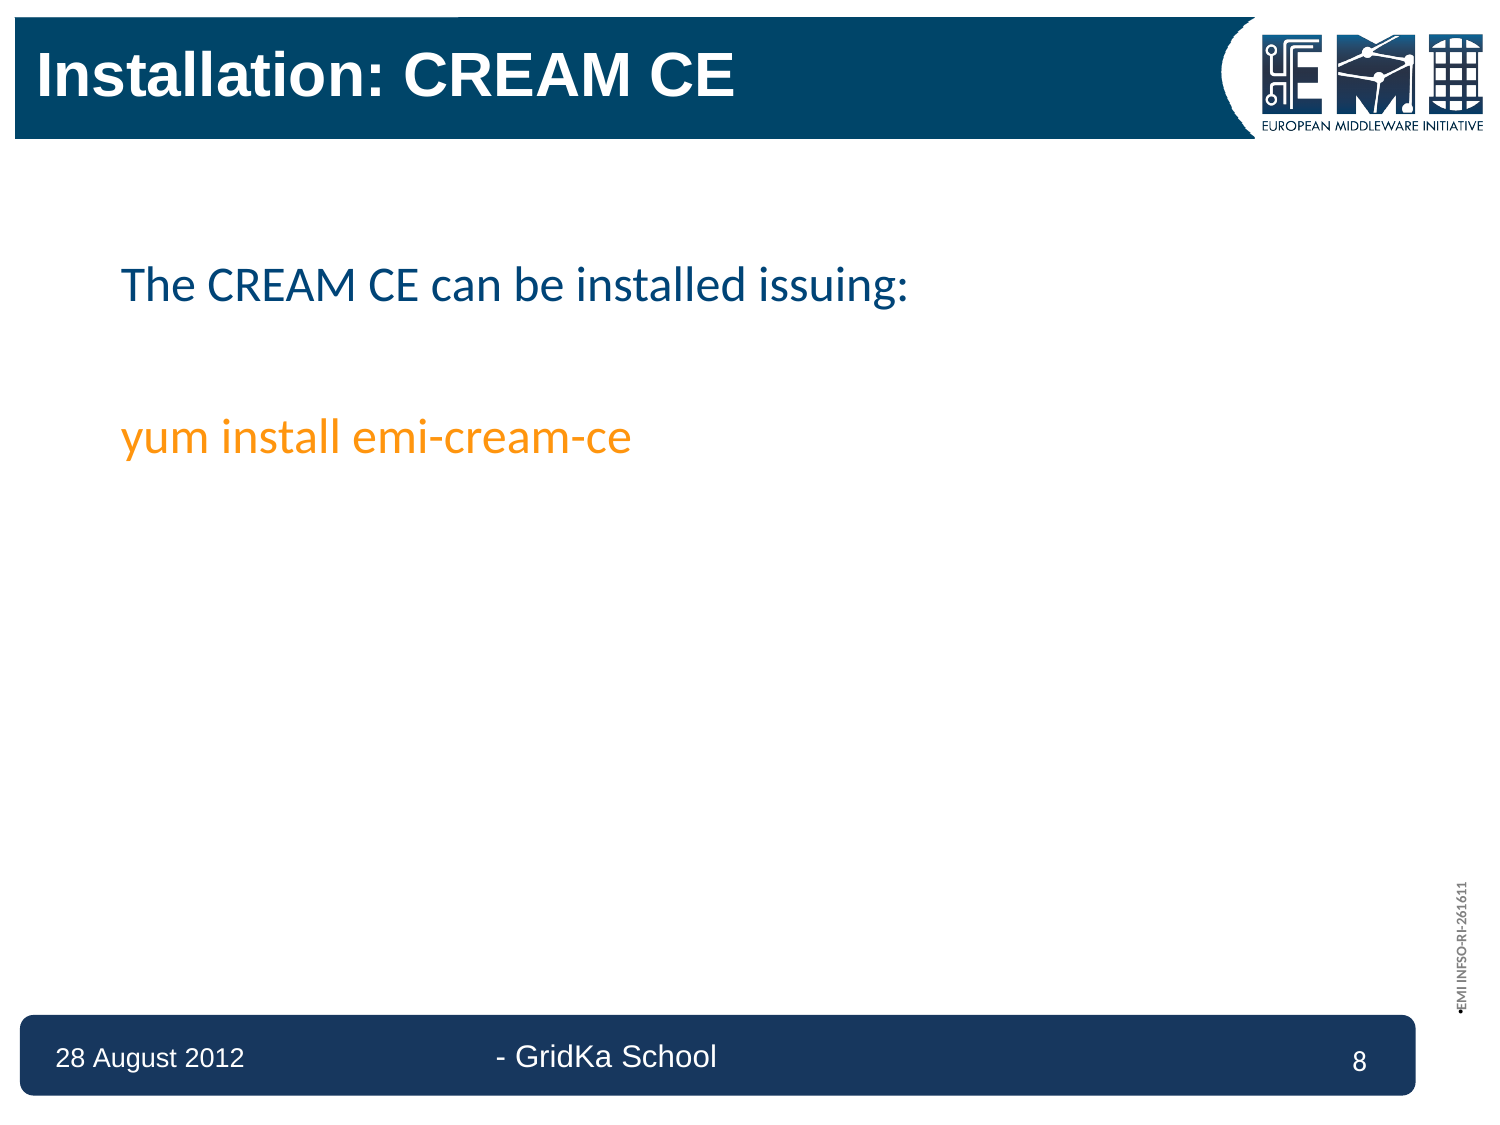

Installation: CREAM CE
# The CREAM CE can be installed issuing:
yum install emi-cream-ce
GridKa School
8